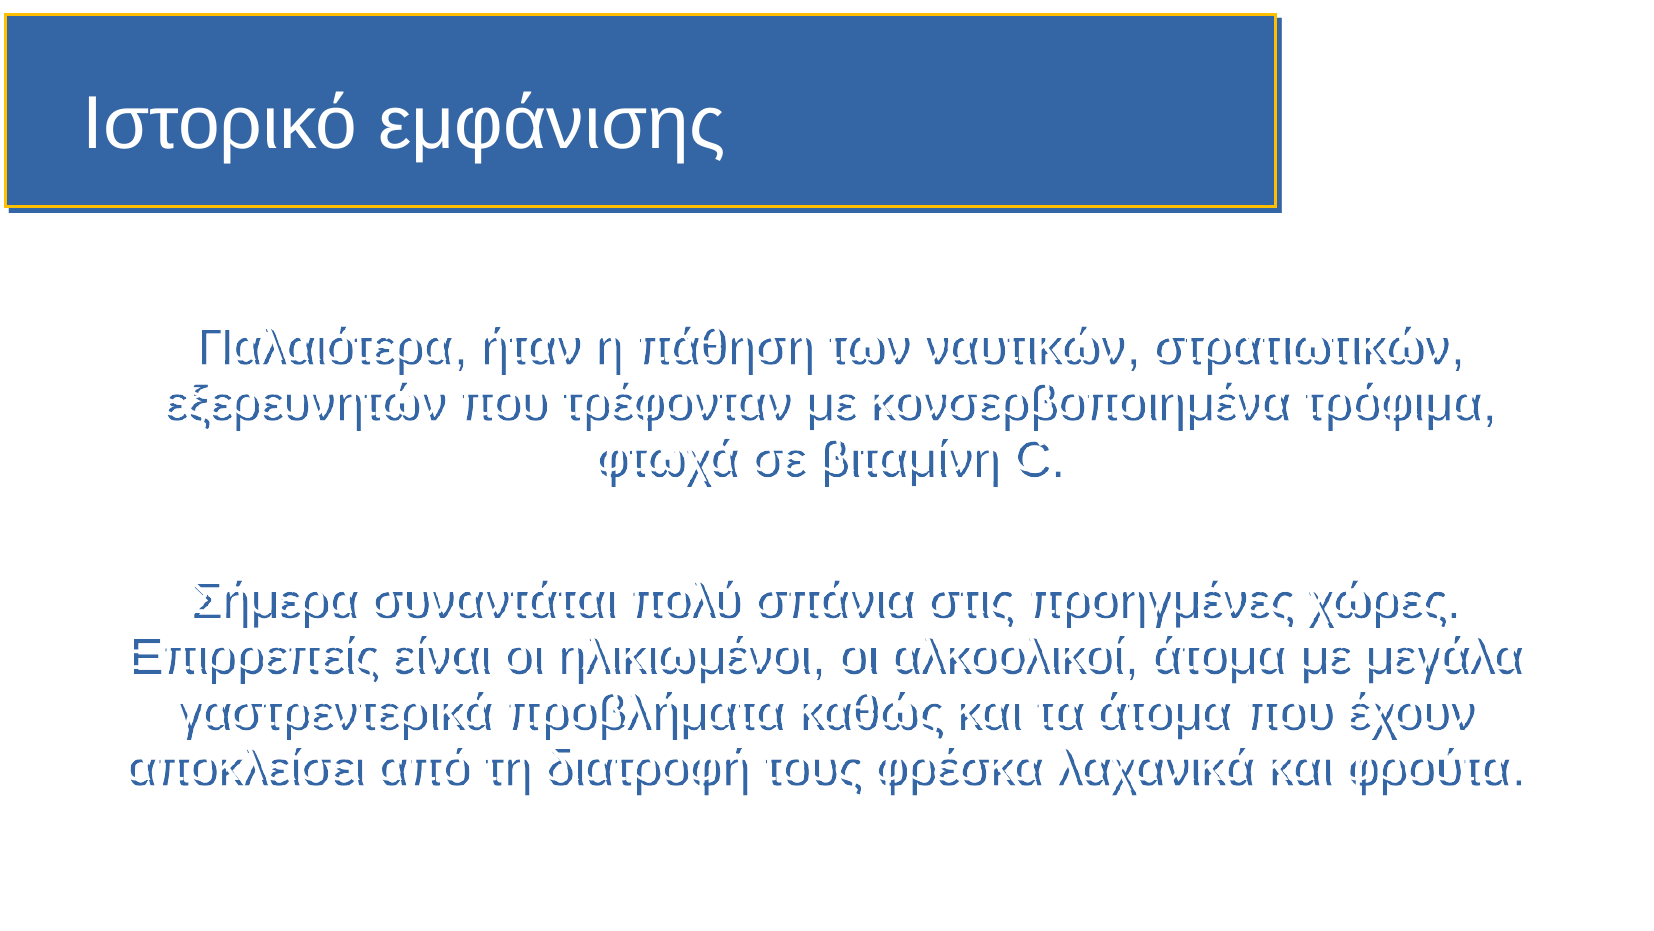

# Ιστορικό εμφάνισης
Παλαιότερα, ήταν η πάθηση των ναυτικών, στρατιωτικών, εξερευνητών που τρέφονταν με κονσερβοποιημένα τρόφιμα, φτωχά σε βιταμίνη C.
Σήμερα συναντάται πολύ σπάνια στις προηγμένες χώρες. Επιρρεπείς είναι οι ηλικιωμένοι, οι αλκοολικοί, άτομα με μεγάλα γαστρεντερικά προβλήματα καθώς και τα άτομα που έχουν αποκλείσει από τη διατροφή τους φρέσκα λαχανικά και φρούτα.